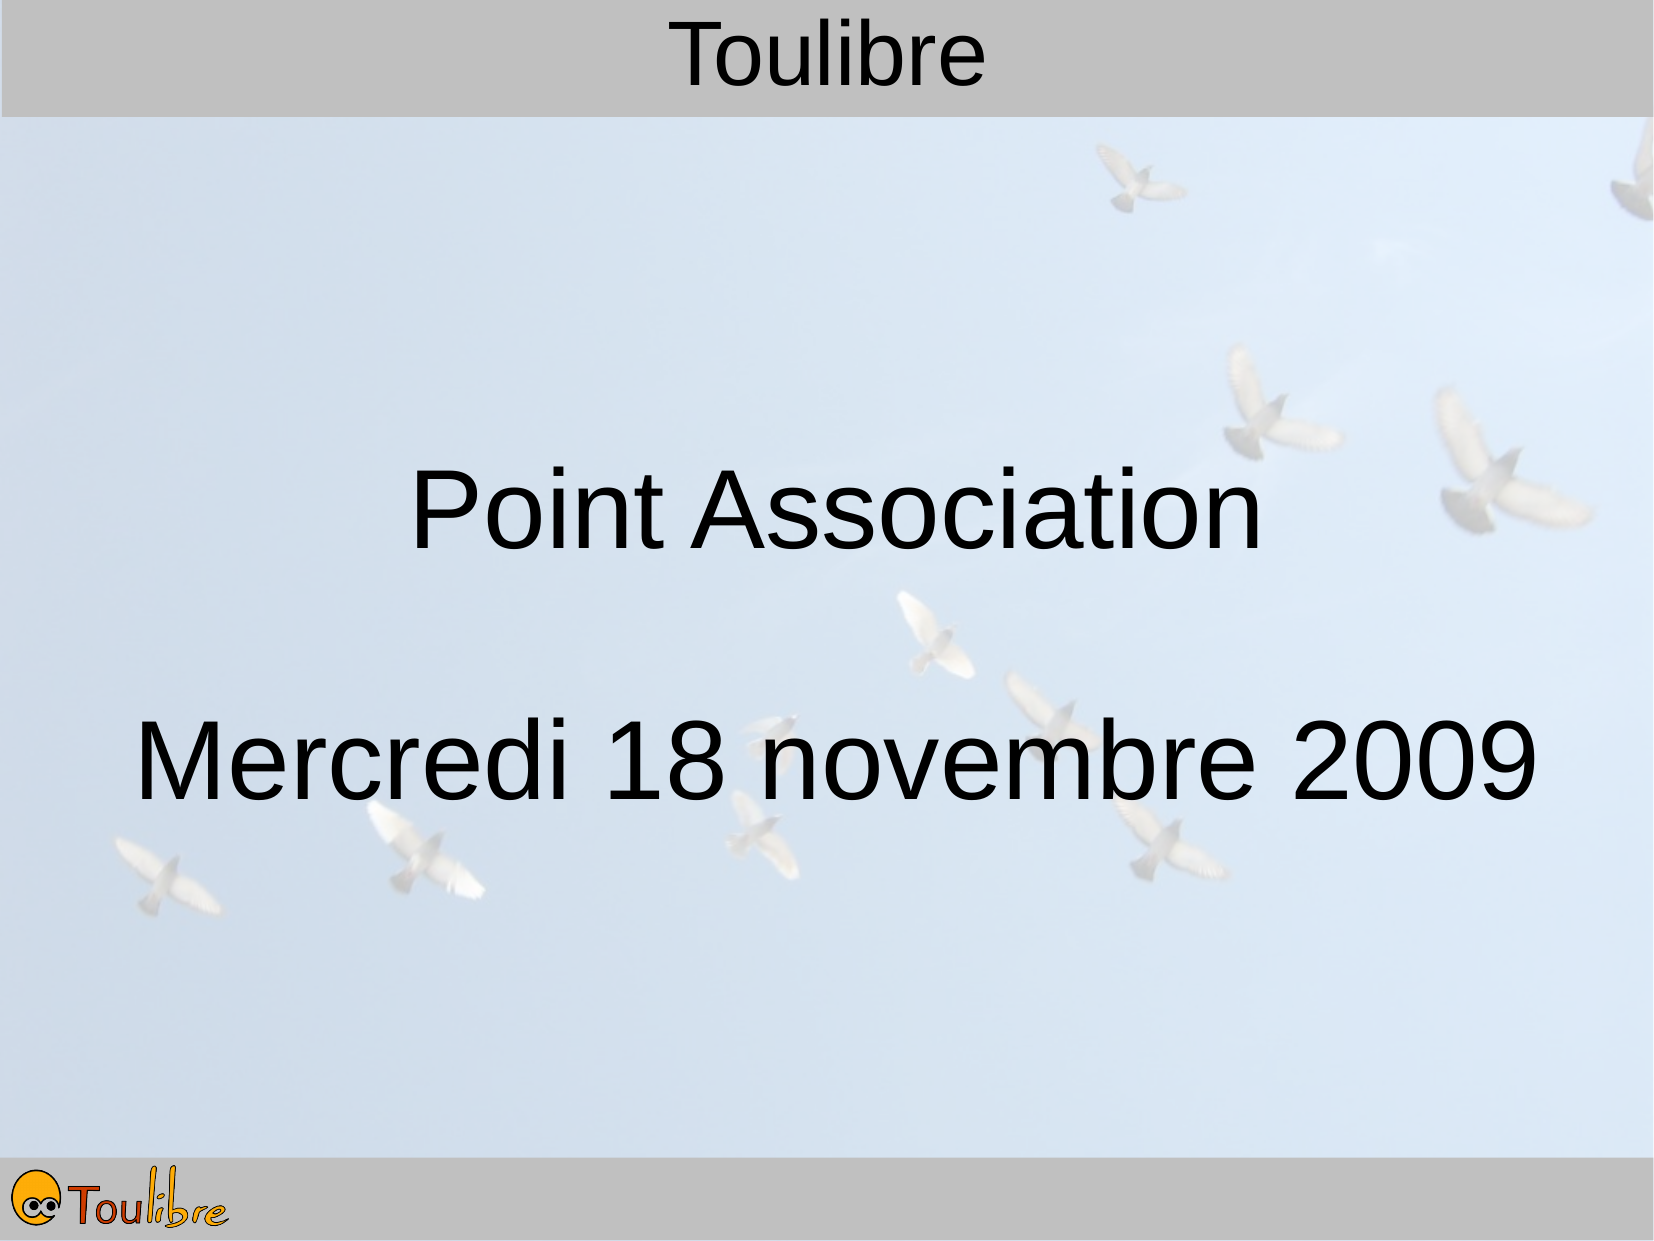

# Toulibre
Point Association
Mercredi 18 novembre 2009